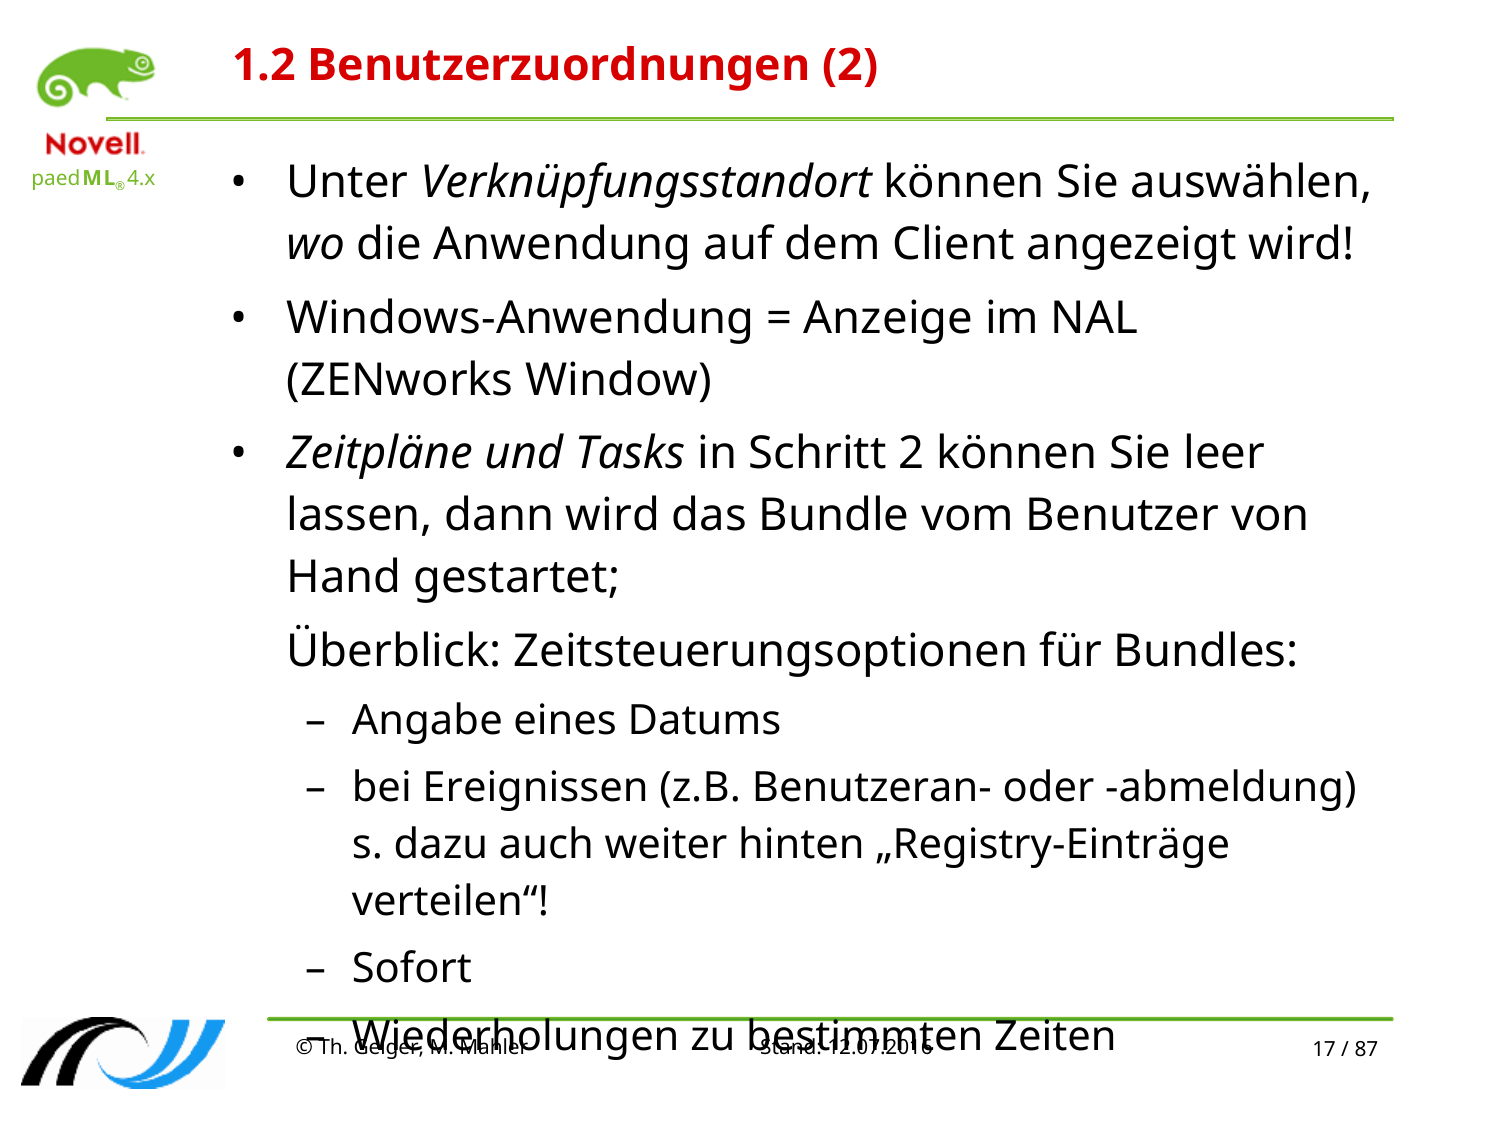

# 1.2 Benutzerzuordnungen (2)
Unter Verknüpfungsstandort können Sie auswählen, wo die Anwendung auf dem Client angezeigt wird!
Windows-Anwendung = Anzeige im NAL
(ZENworks Window)
Zeitpläne und Tasks in Schritt 2 können Sie leer lassen, dann wird das Bundle vom Benutzer von Hand gestartet;
Überblick: Zeitsteuerungsoptionen für Bundles:
Angabe eines Datums
bei Ereignissen (z.B. Benutzeran- oder -abmeldung)
s. dazu auch weiter hinten „Registry-Einträge verteilen“!
Sofort
Wiederholungen zu bestimmten Zeiten
© Th. Geiger, M. Mahler
12.07.2016
17